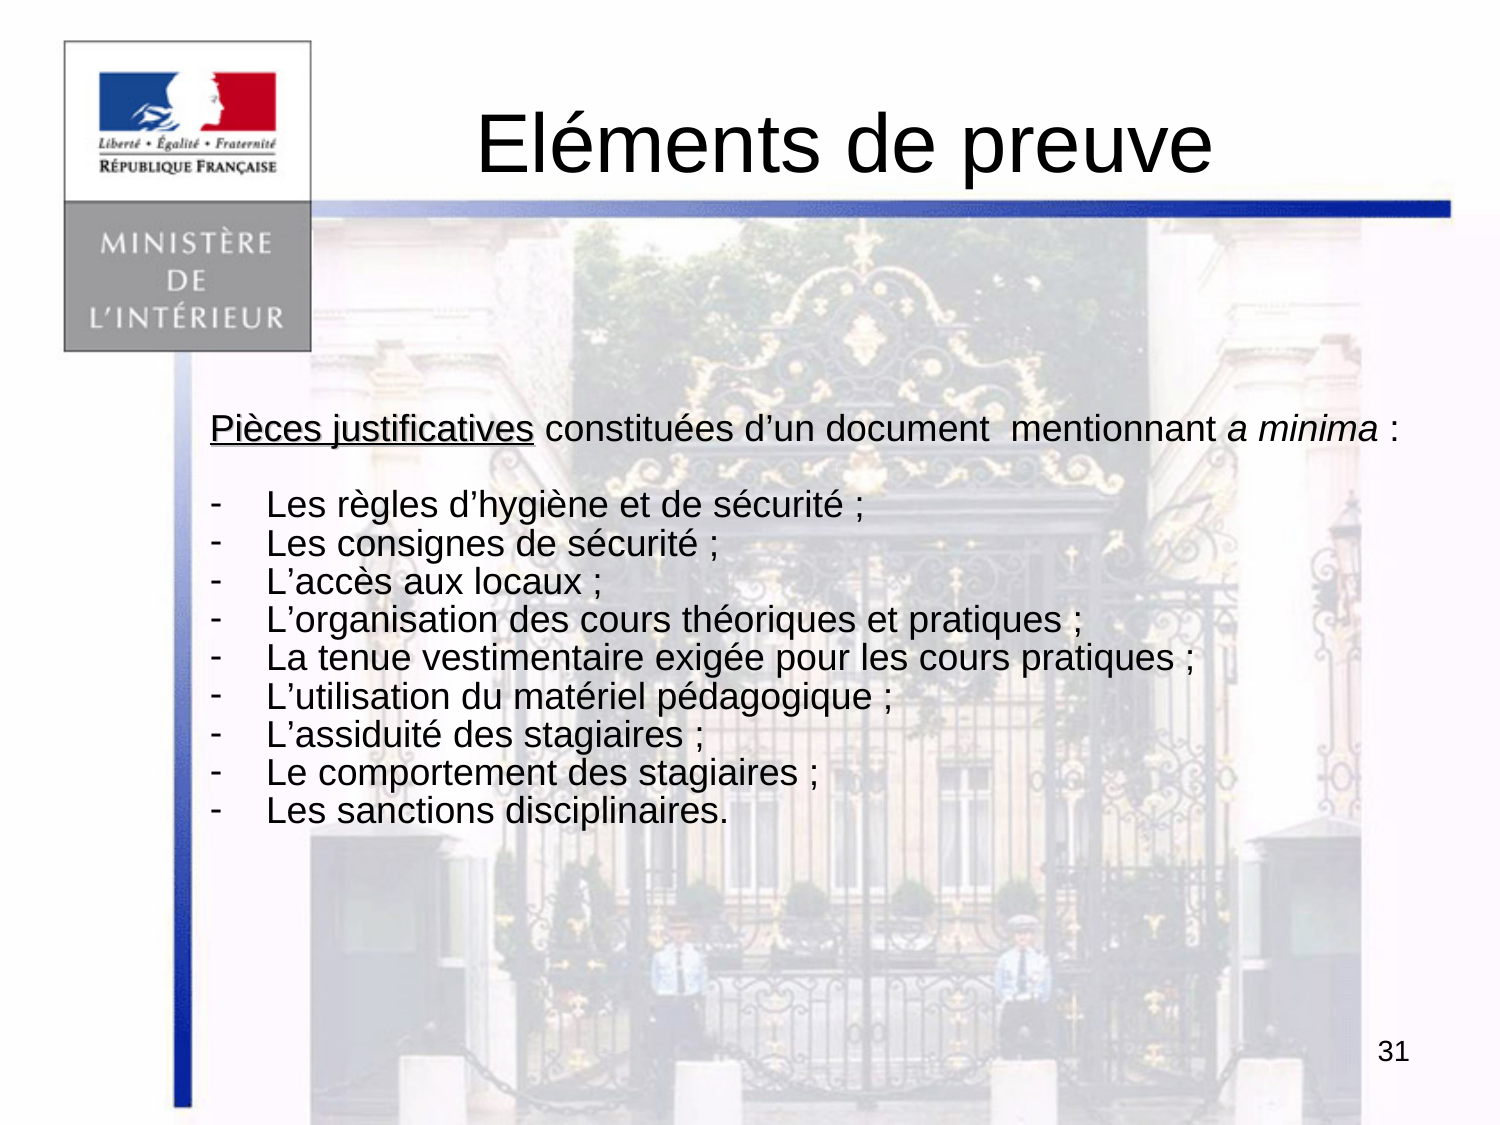

# Eléments de preuve
Pièces justificatives constituées d’un document mentionnant a minima :
Les règles d’hygiène et de sécurité ;
Les consignes de sécurité ;
L’accès aux locaux ;
L’organisation des cours théoriques et pratiques ;
La tenue vestimentaire exigée pour les cours pratiques ;
L’utilisation du matériel pédagogique ;
L’assiduité des stagiaires ;
Le comportement des stagiaires ;
Les sanctions disciplinaires.